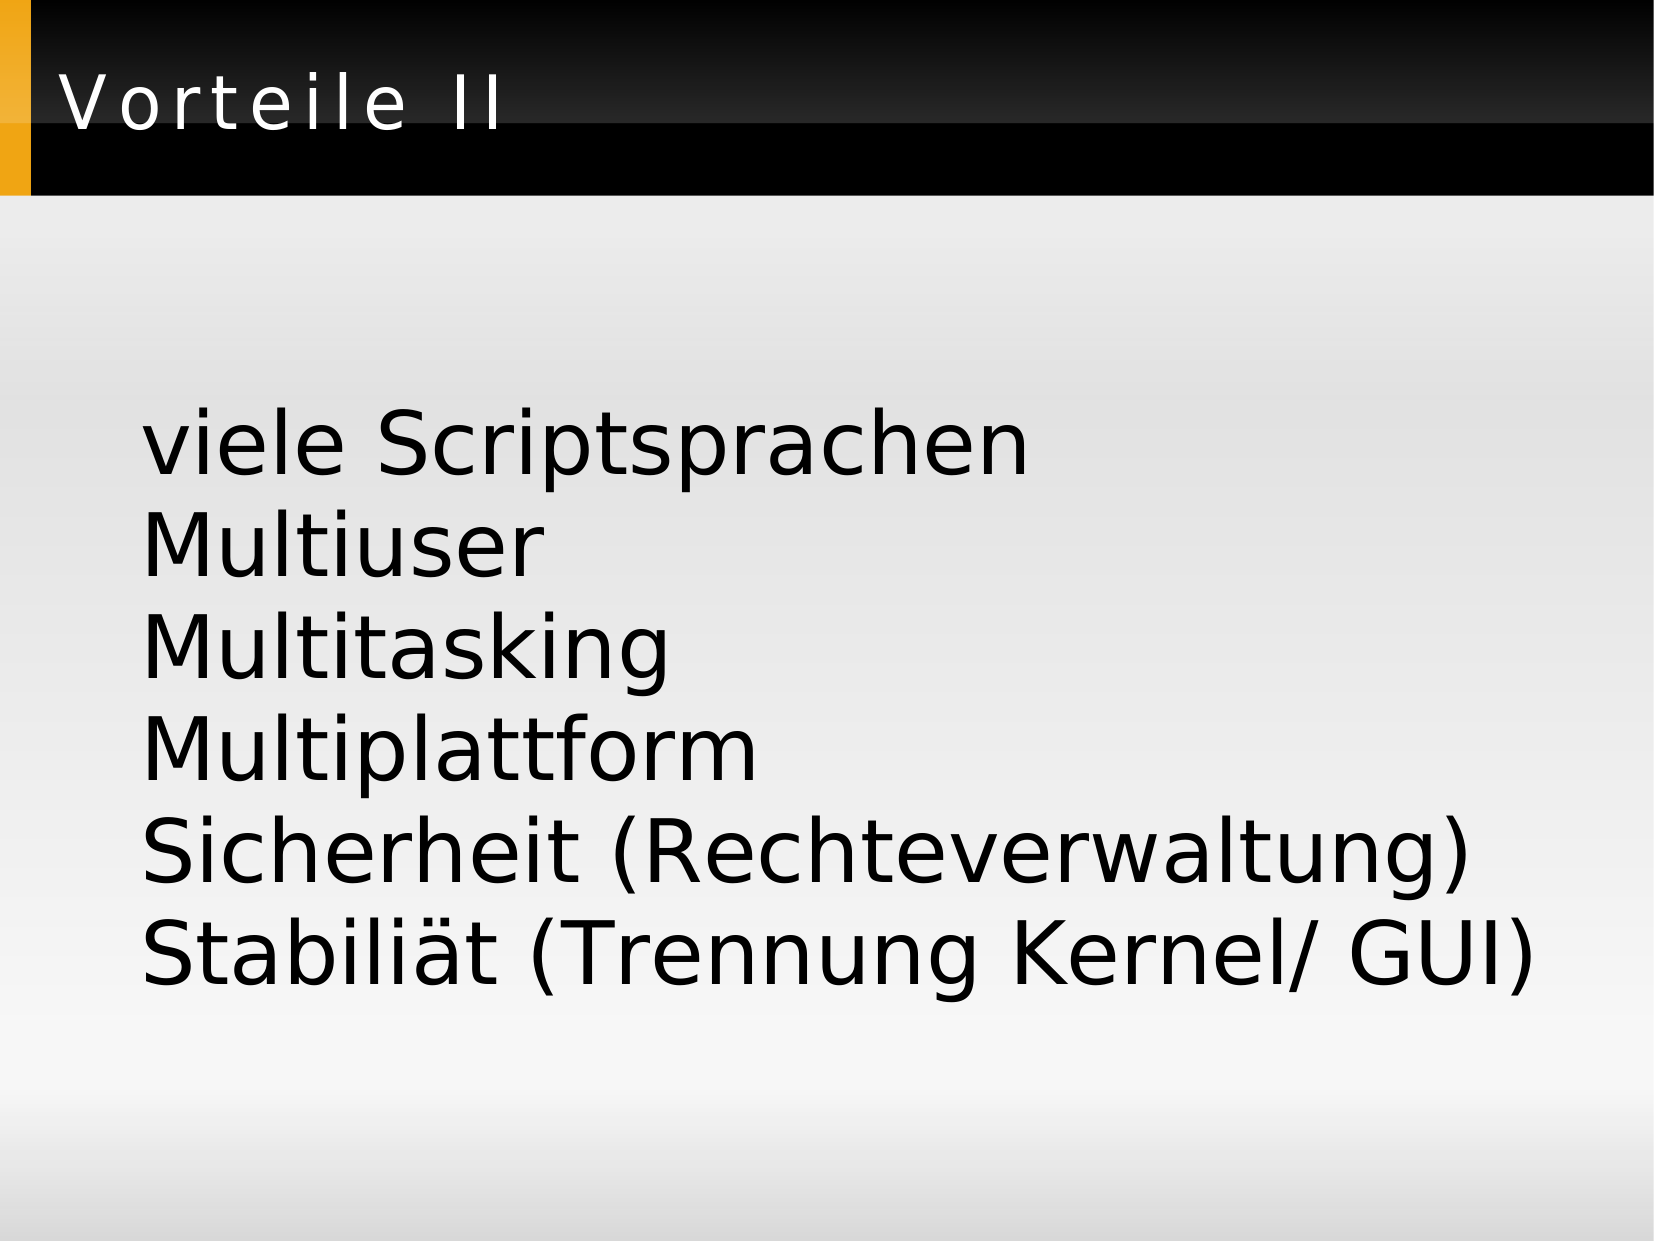

# Vorteile II
 viele Scriptsprachen
 Multiuser
 Multitasking
 Multiplattform
 Sicherheit (Rechteverwaltung)
 Stabiliät (Trennung Kernel/ GUI)